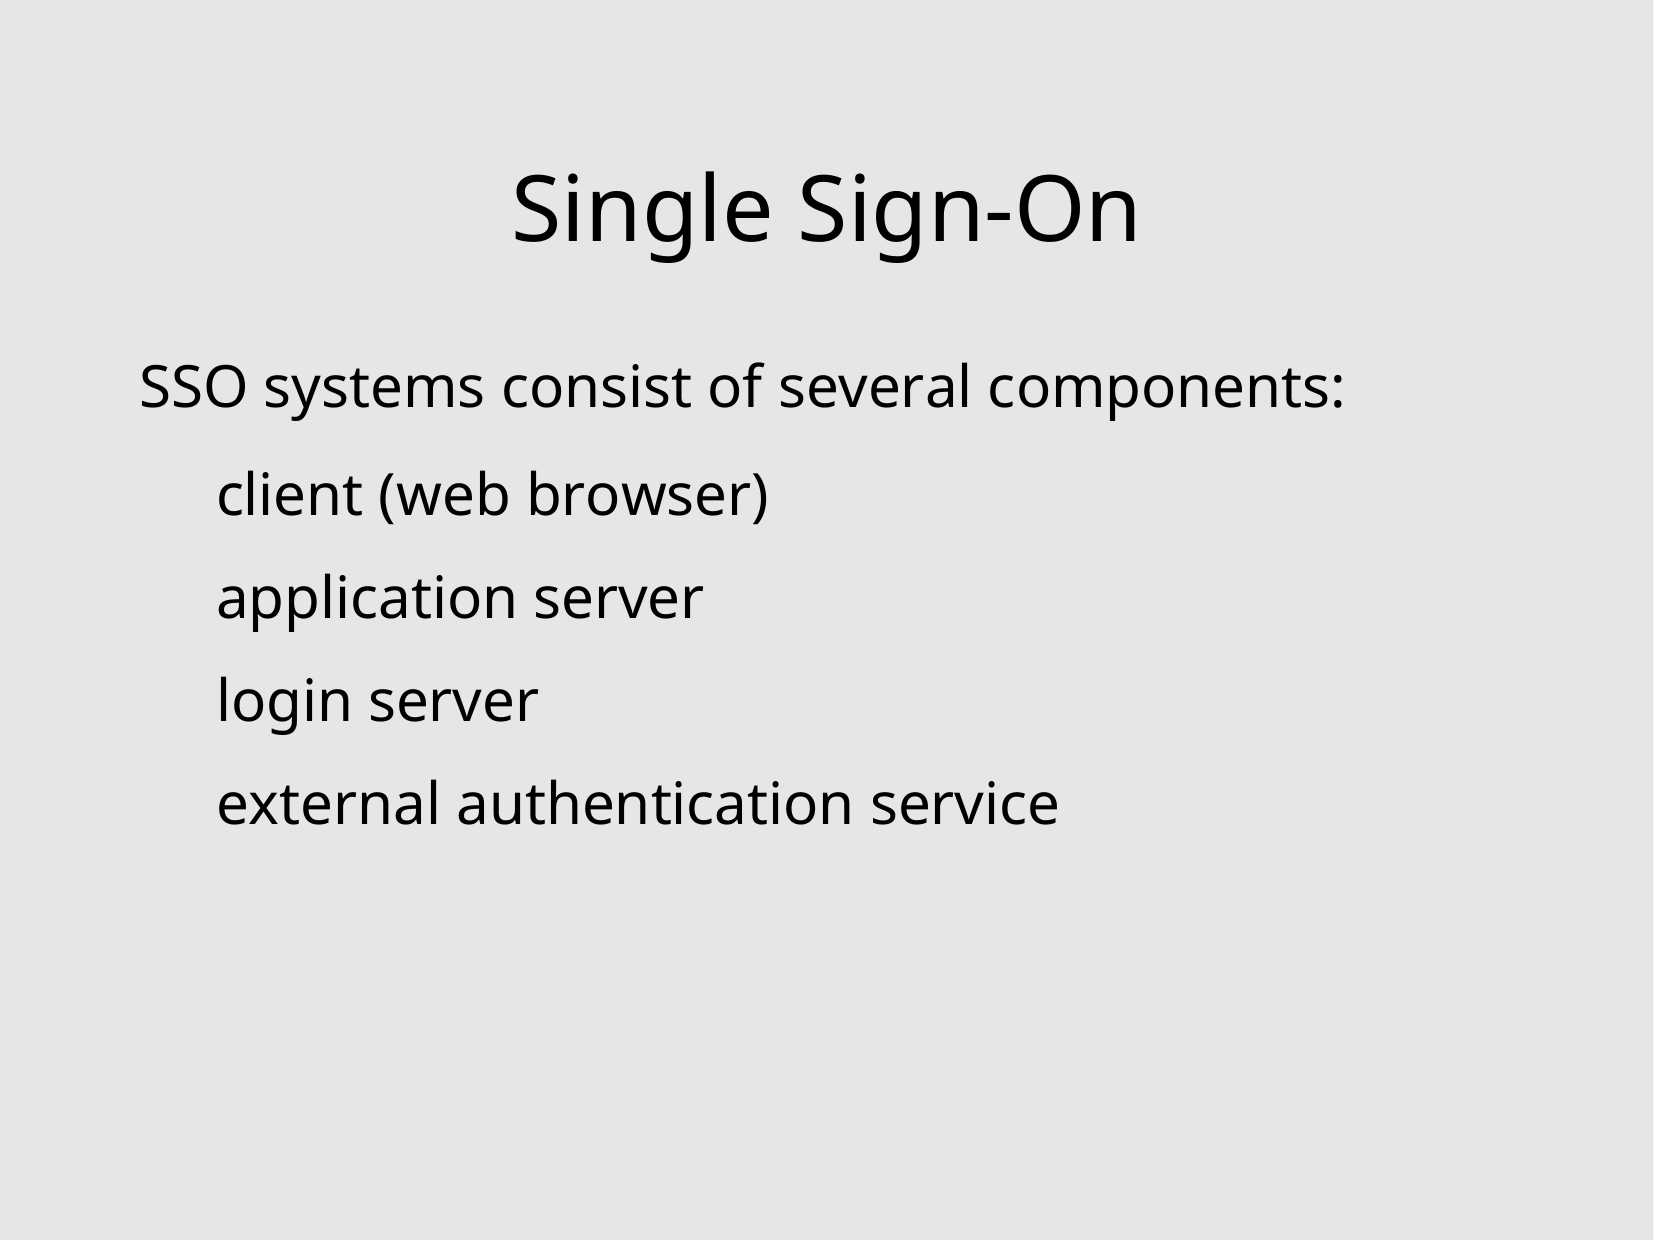

# Single Sign-On
SSO systems consist of several components:
client (web browser)
application server
login server
external authentication service